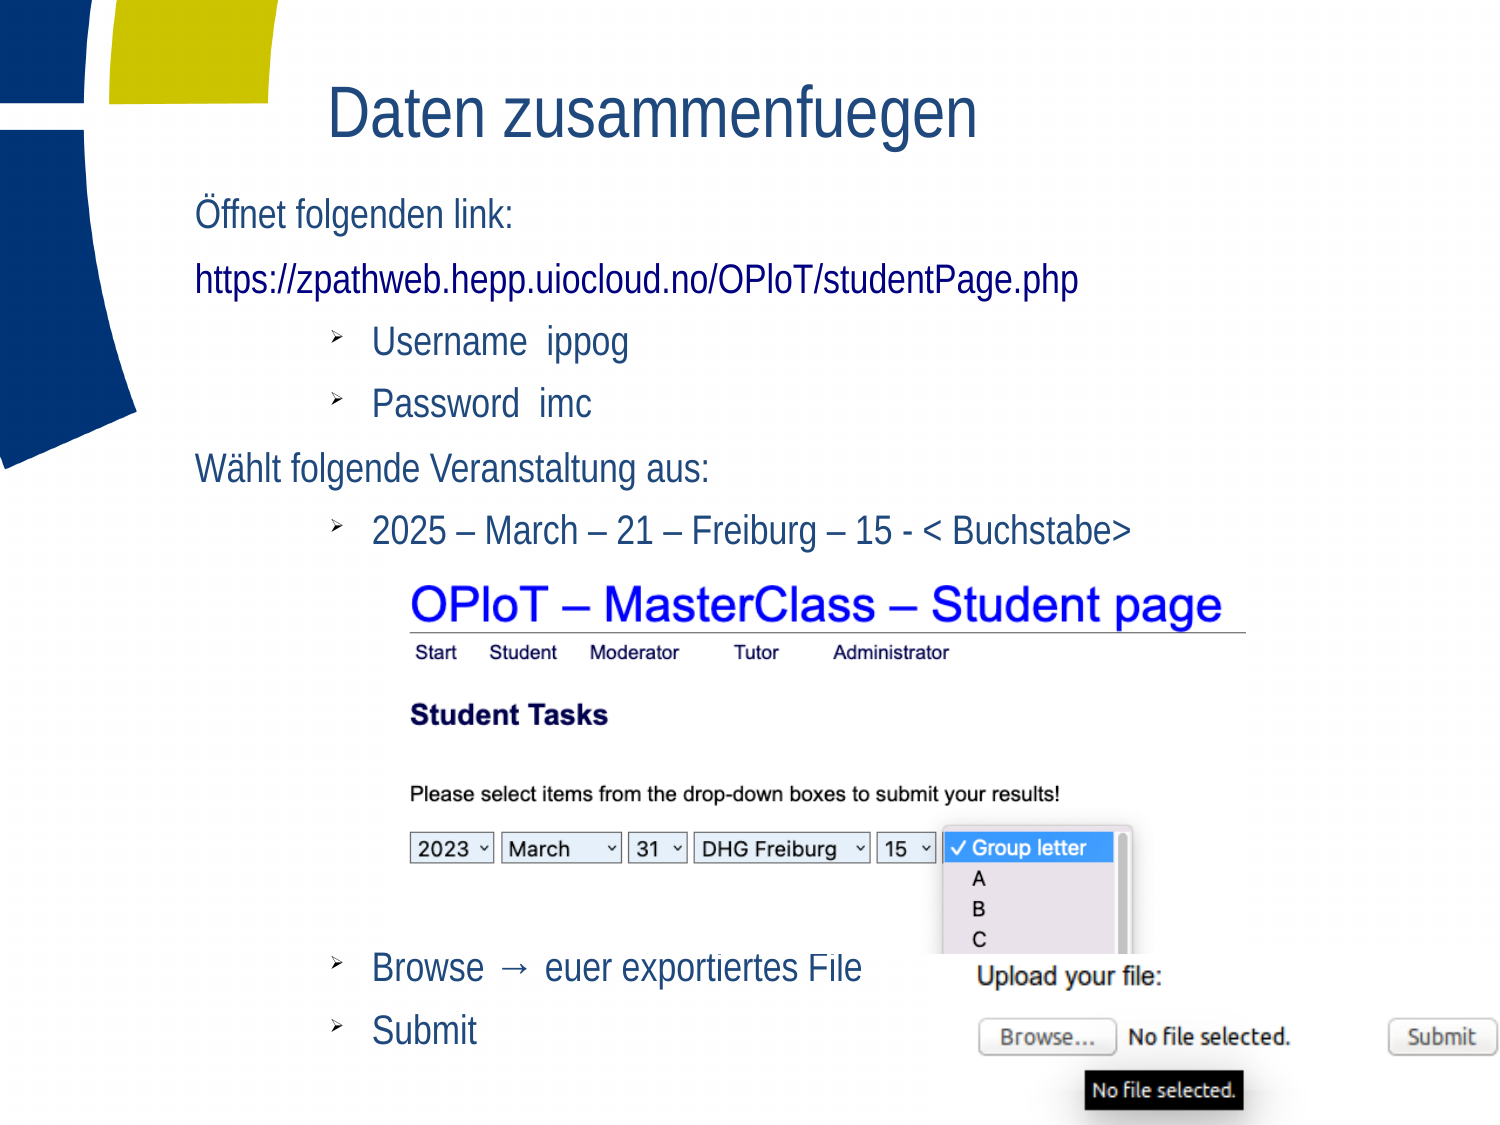

# Daten zusammenfuegen
Öffnet folgenden link:
https://zpathweb.hepp.uiocloud.no/OPloT/studentPage.php
Username ippog
Password imc
Wählt folgende Veranstaltung aus:
2025 – March – 21 – Freiburg – 15 - < Buchstabe>
Browse → euer exportiertes File
Submit